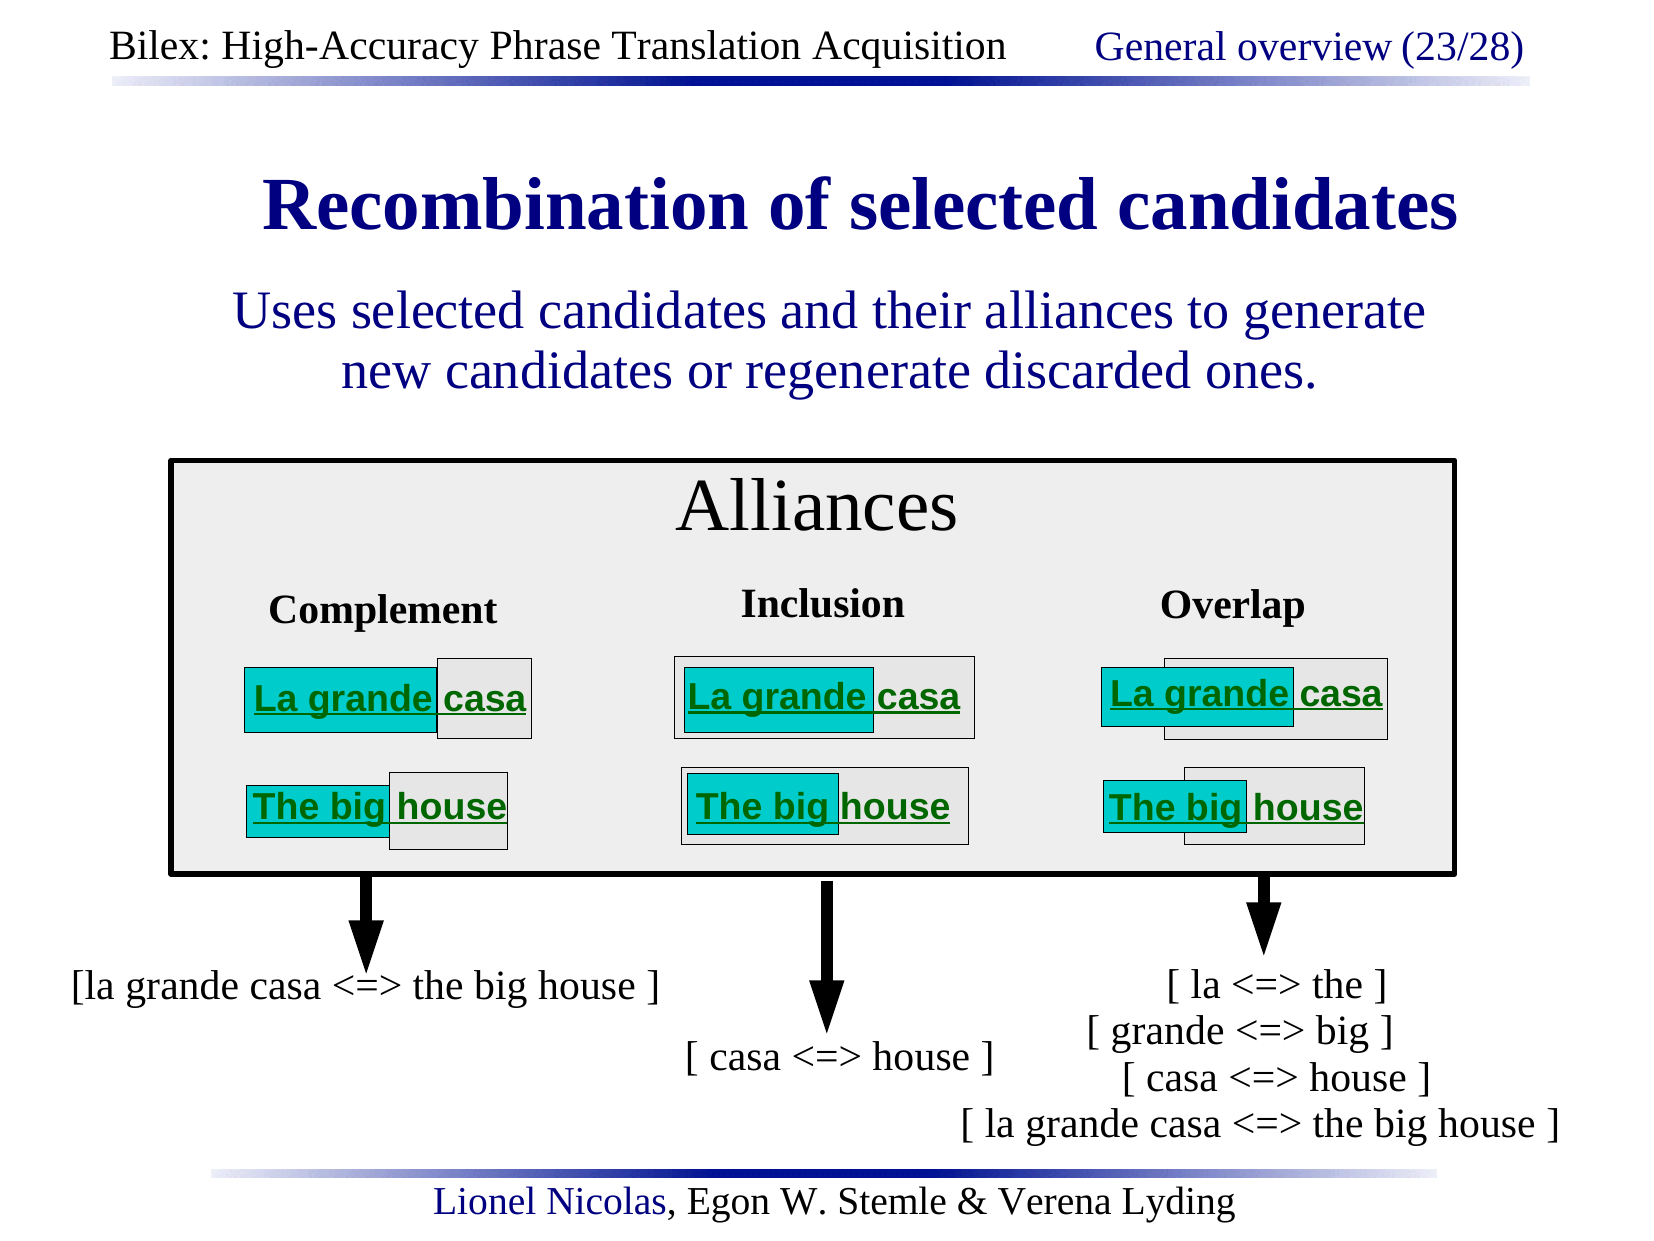

General overview
23
Recombination of selected candidates
Uses selected candidates and their alliances to generate new candidates or regenerate discarded ones.
Alliances
Inclusion
Overlap
Complement
La grande casa
La grande casa
La grande casa
The big house
The big house
The big house
 [ la <=> the ]
[ grande <=> big ]
 [ casa <=> house ]
 [ la grande casa <=> the big house ]
[la grande casa <=> the big house ]
[ casa <=> house ]